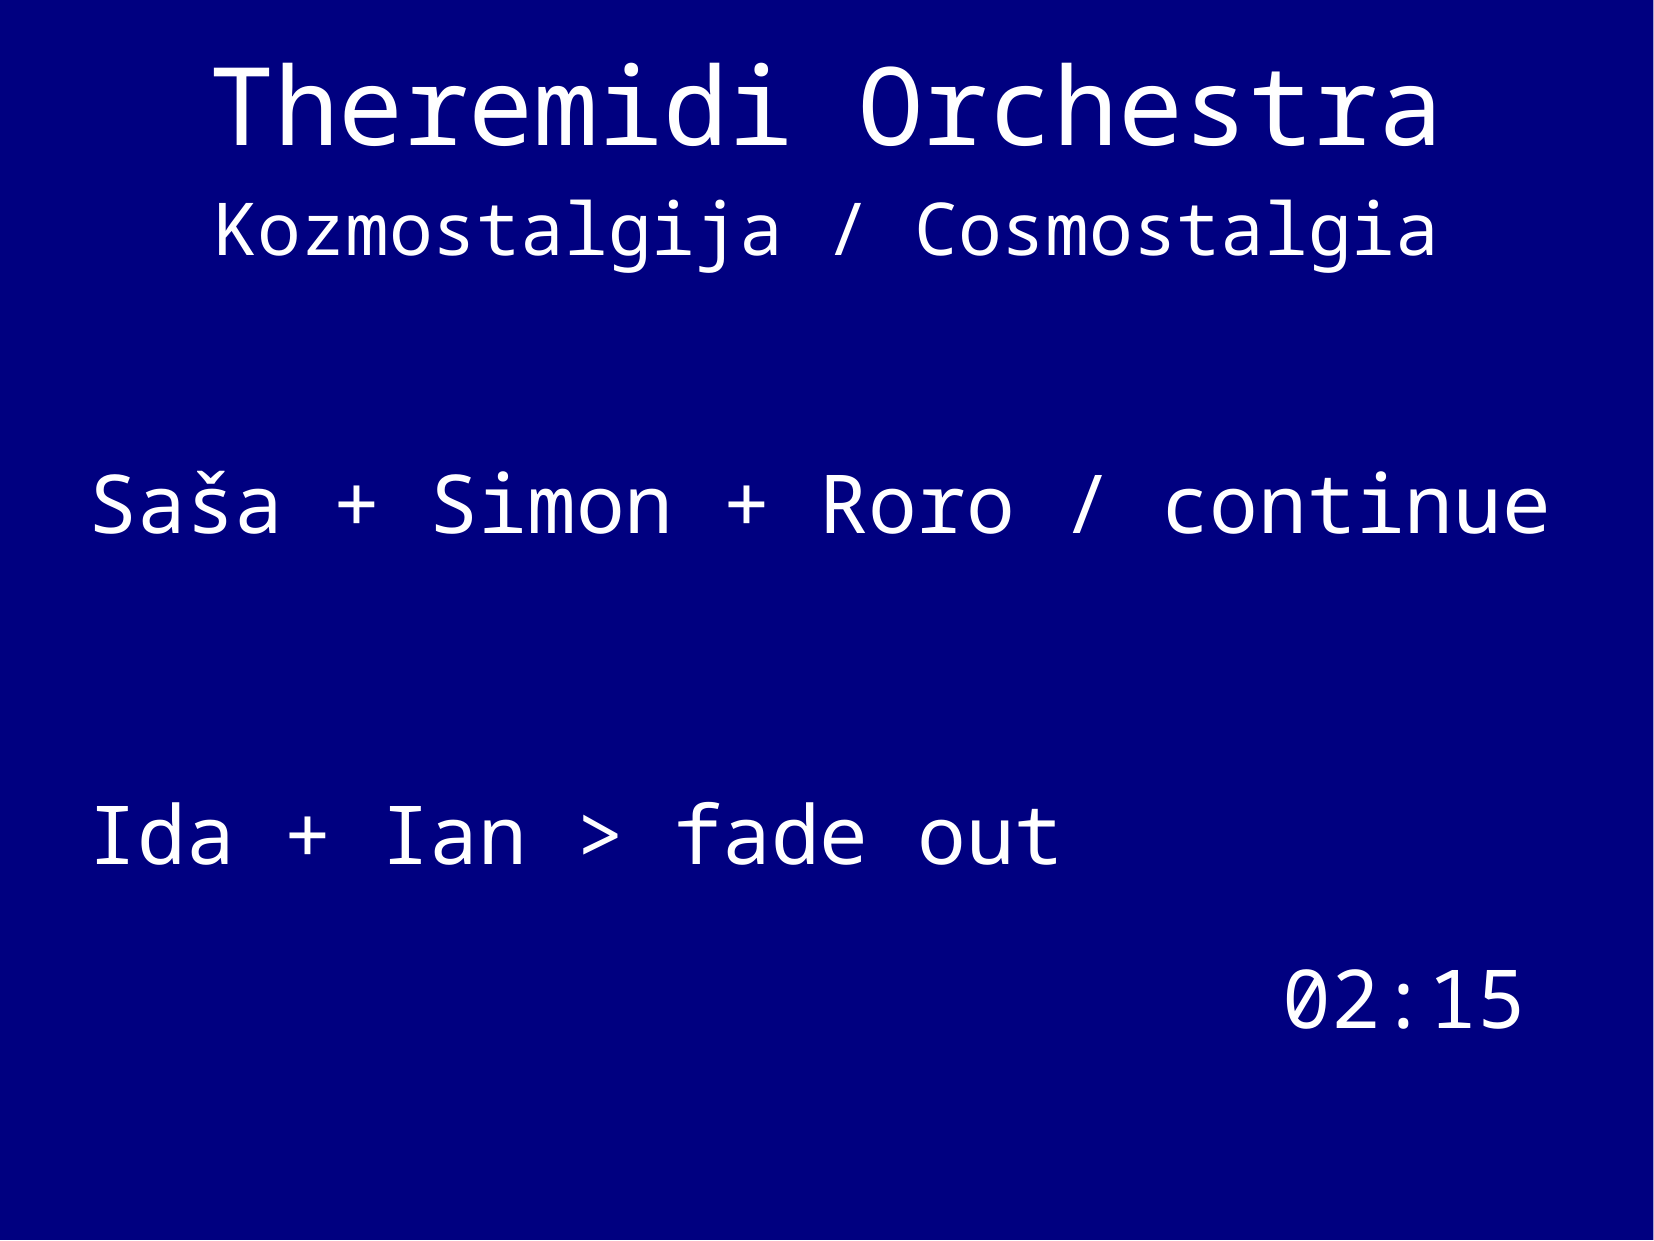

# Theremidi Orchestra Kozmostalgija / Cosmostalgia
Saša + Simon + Roro / continue
Ida + Ian > fade out
02:15